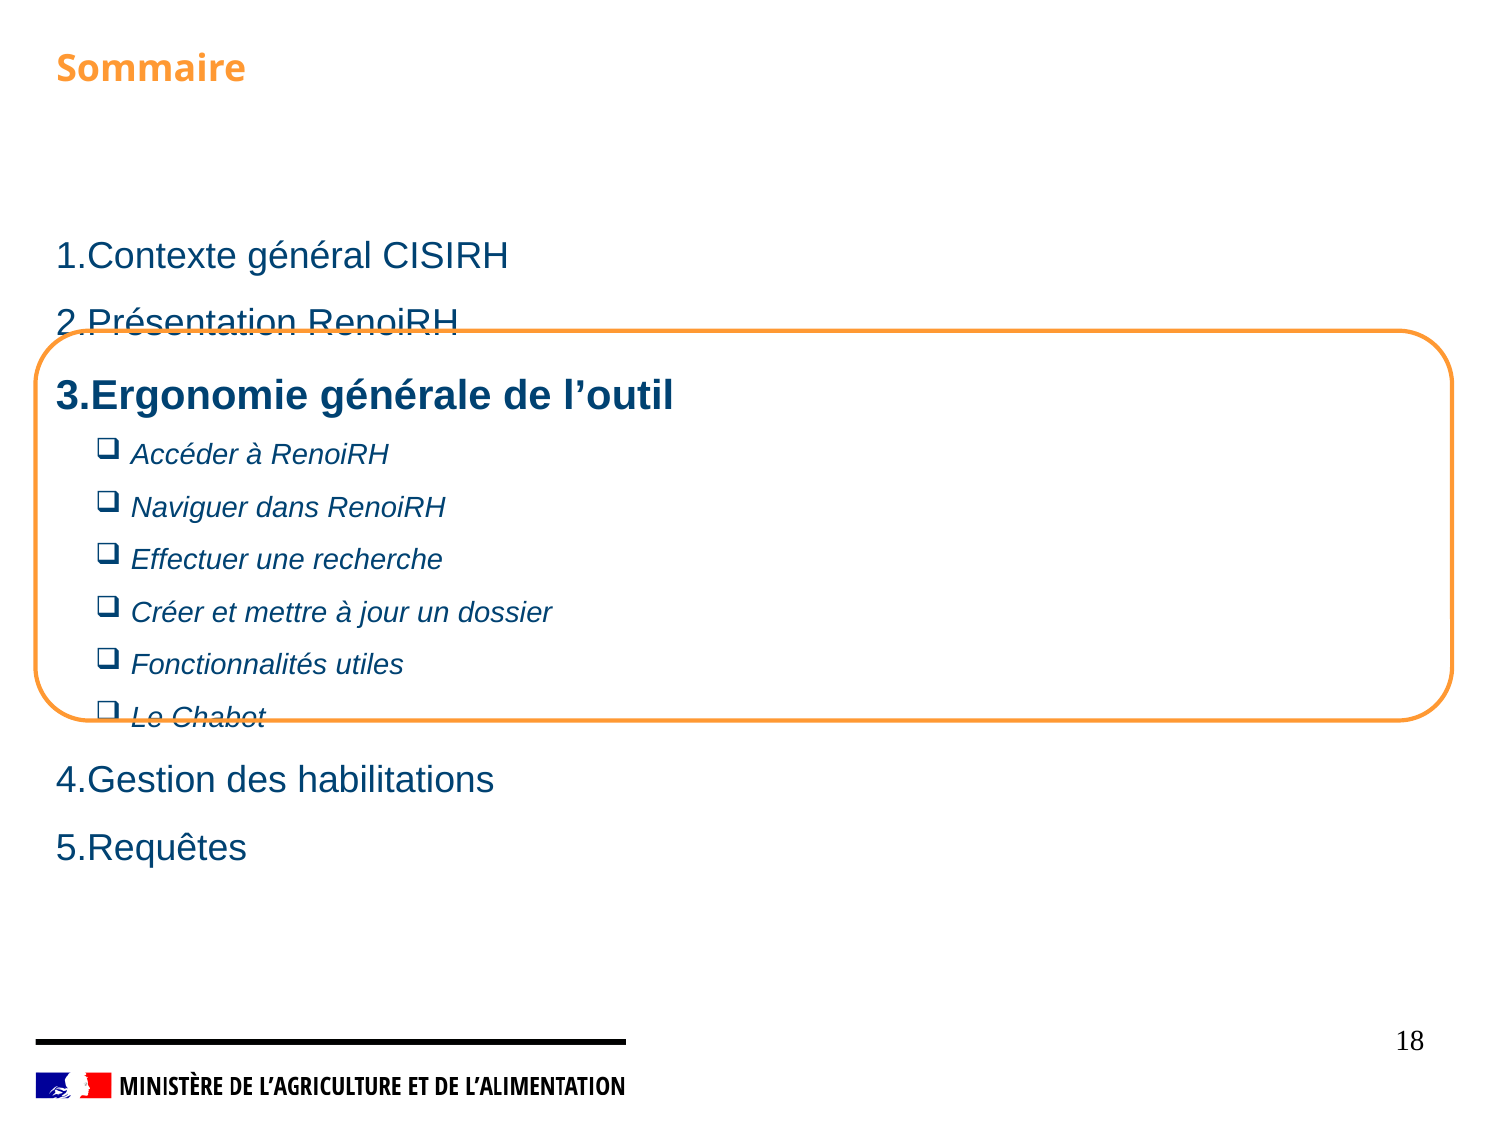

Sommaire
Contexte général CISIRH
Présentation RenoiRH
Ergonomie générale de l’outil
Accéder à RenoiRH
Naviguer dans RenoiRH
Effectuer une recherche
Créer et mettre à jour un dossier
Fonctionnalités utiles
Le Chabot
Gestion des habilitations
Requêtes